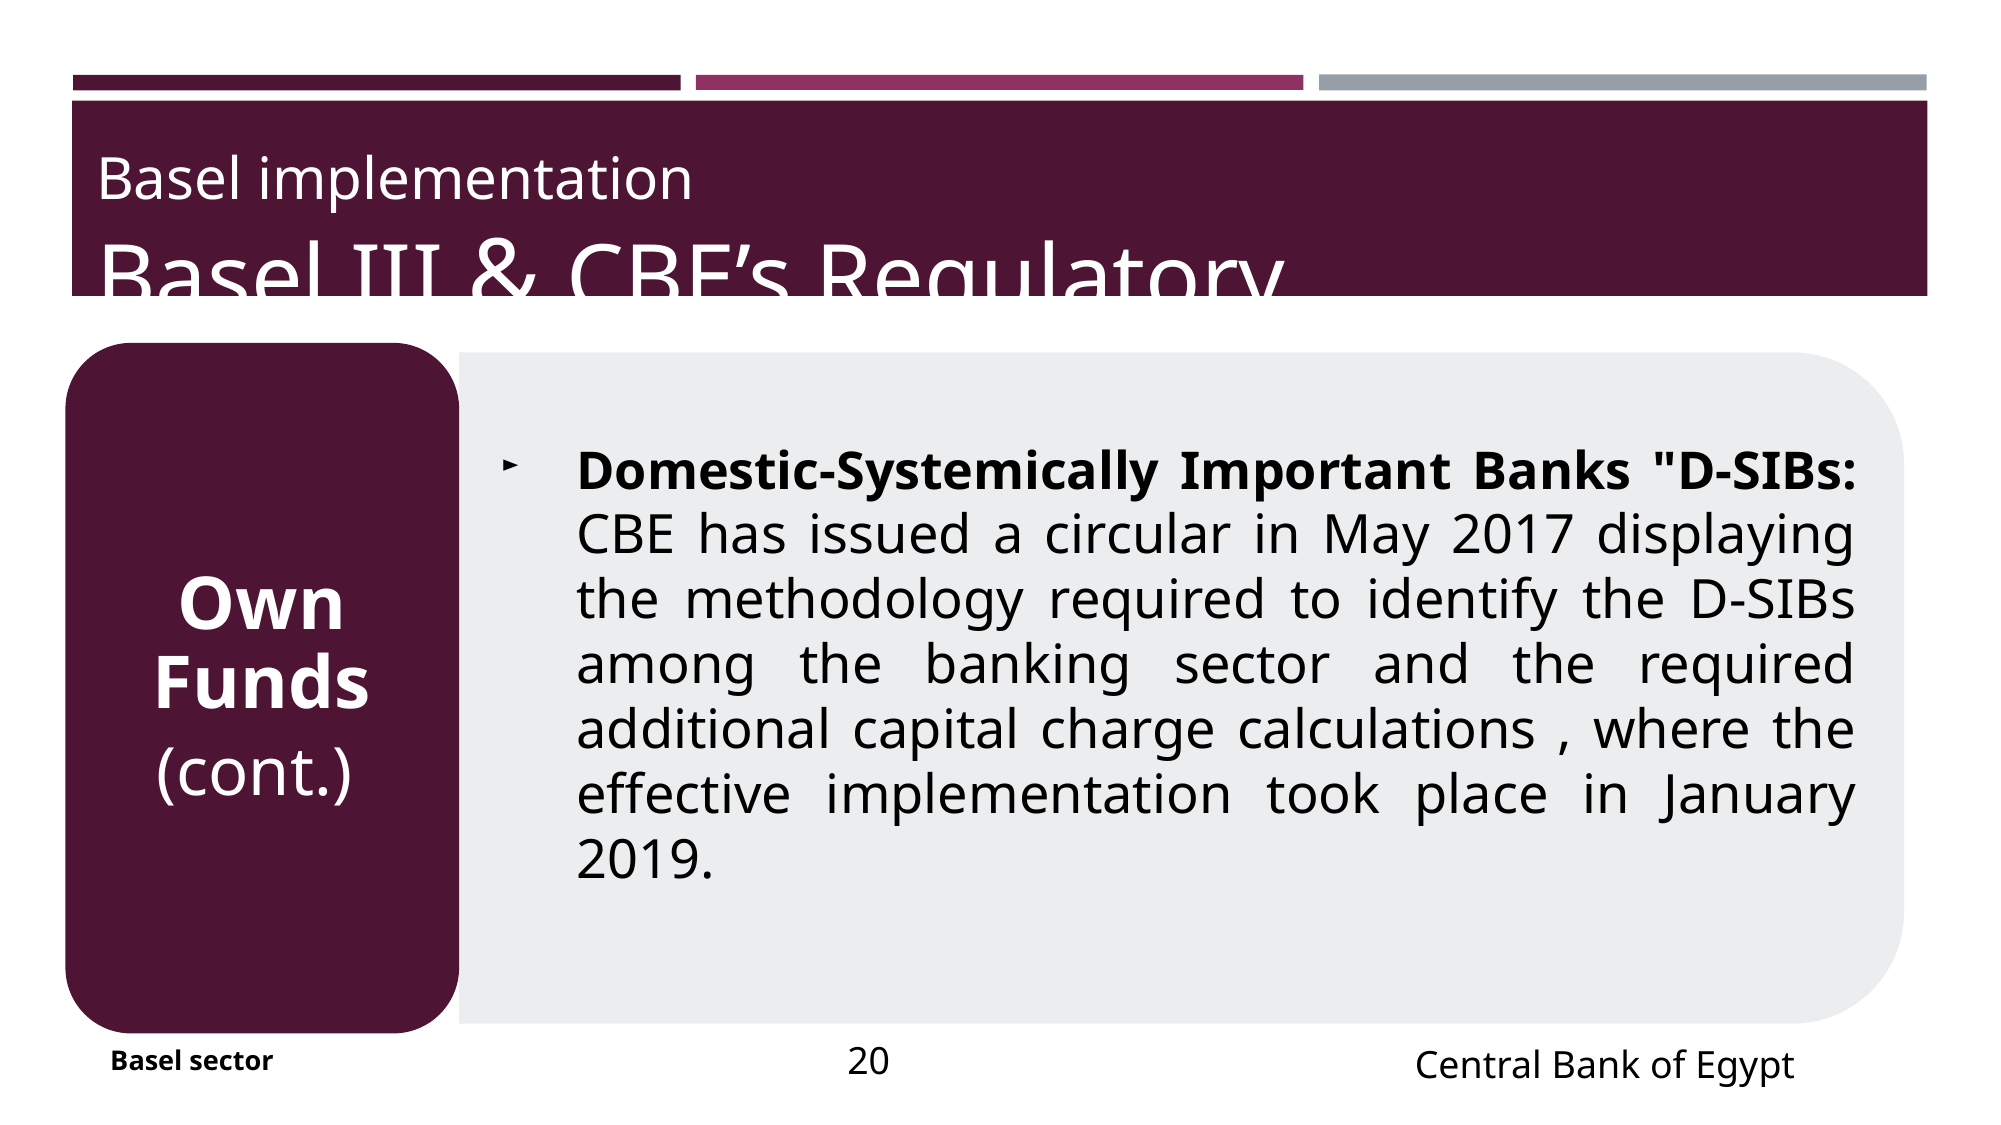

# Basel implementation Basel III & CBE’s Regulatory developments
Own Funds
(cont.)
Domestic-Systemically Important Banks "D-SIBs: CBE has issued a circular in May 2017 displaying the methodology required to identify the D-SIBs among the banking sector and the required additional capital charge calculations , where the effective implementation took place in January 2019.
Central Bank of Egypt